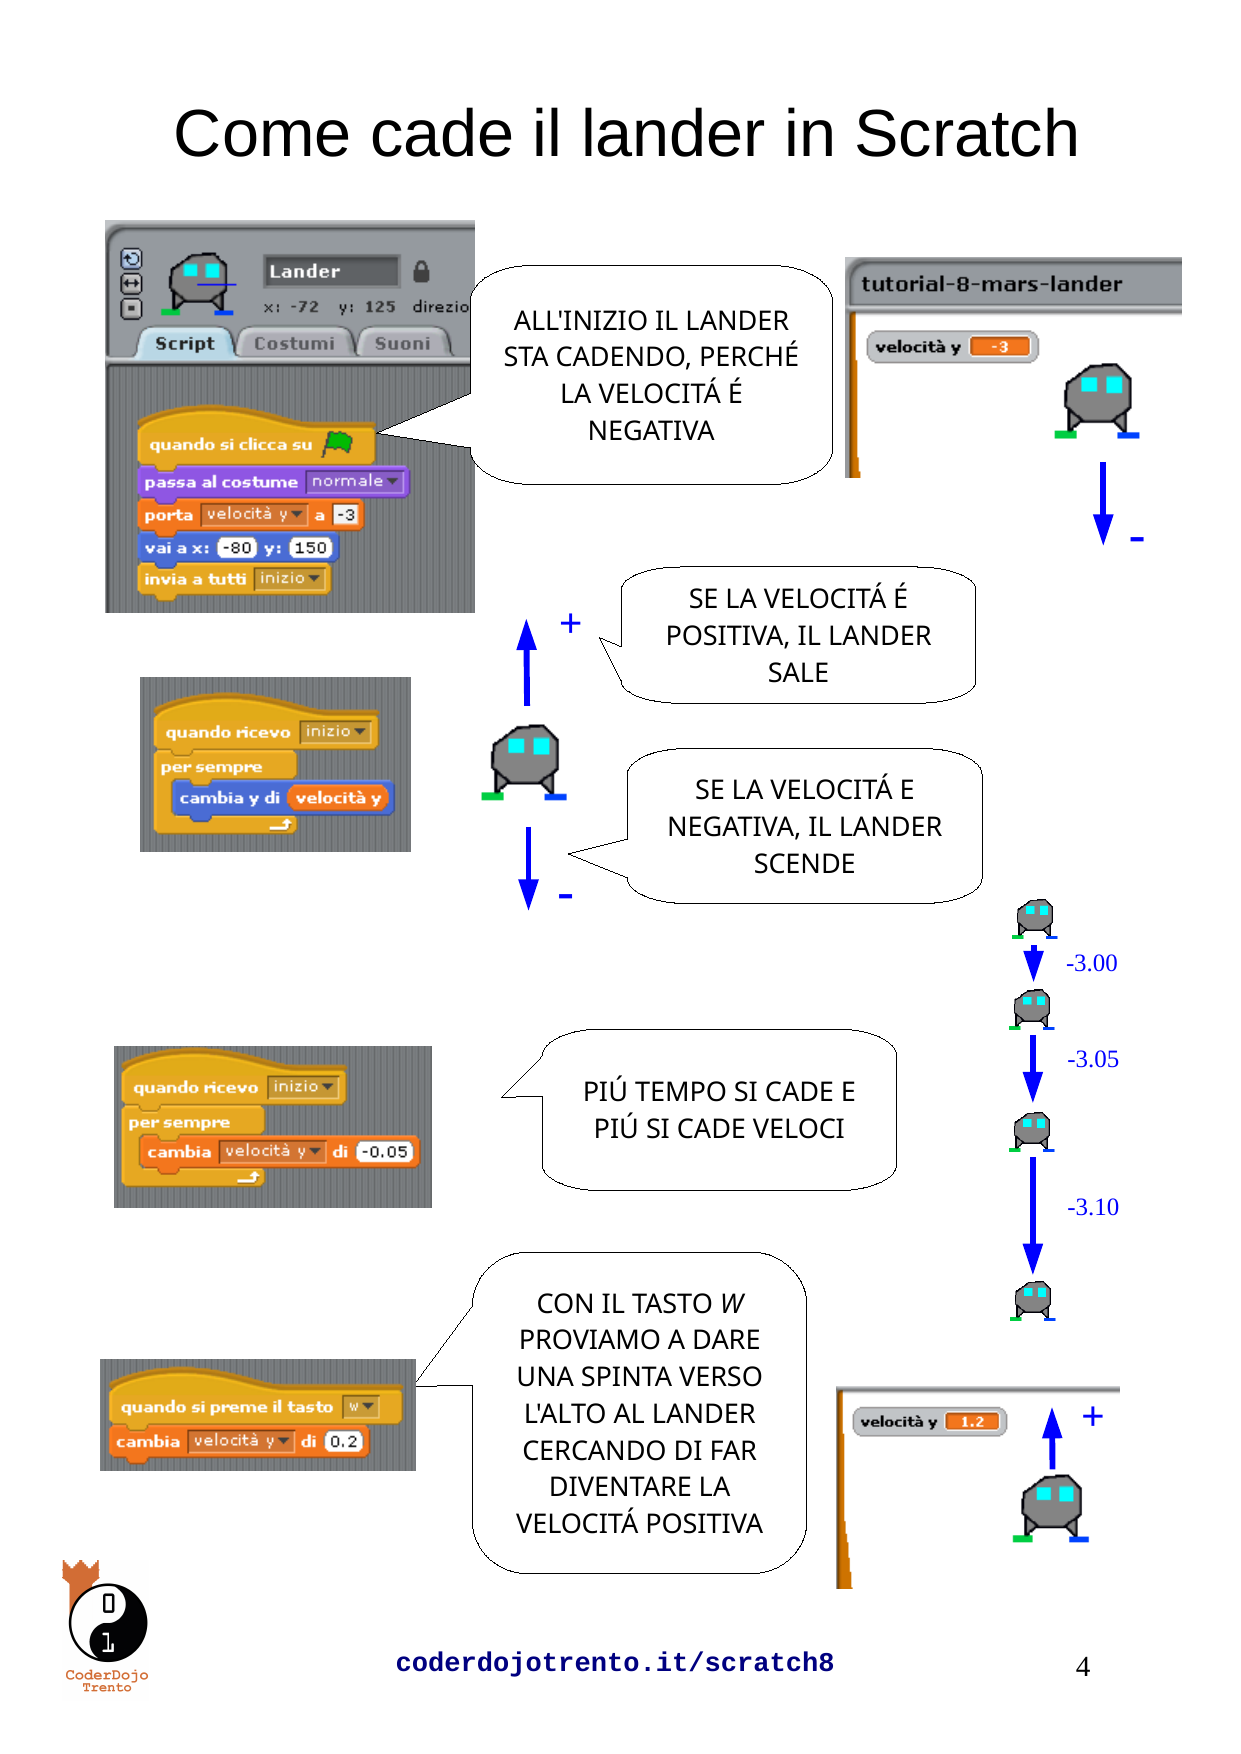

# Come cade il lander in Scratch
ALL'INIZIO IL LANDER STA CADENDO, PERCHÉ LA VELOCITÁ É NEGATIVA
-
SE LA VELOCITÁ É POSITIVA, IL LANDER SALE
+
-
SE LA VELOCITÁ E NEGATIVA, IL LANDER SCENDE
-3.00
PIÚ TEMPO SI CADE E PIÚ SI CADE VELOCI
-3.05
-3.10
CON IL TASTO W PROVIAMO A DARE UNA SPINTA VERSO L'ALTO AL LANDER CERCANDO DI FAR DIVENTARE LA VELOCITÁ POSITIVA
+
coderdojotrento.it/scratch8